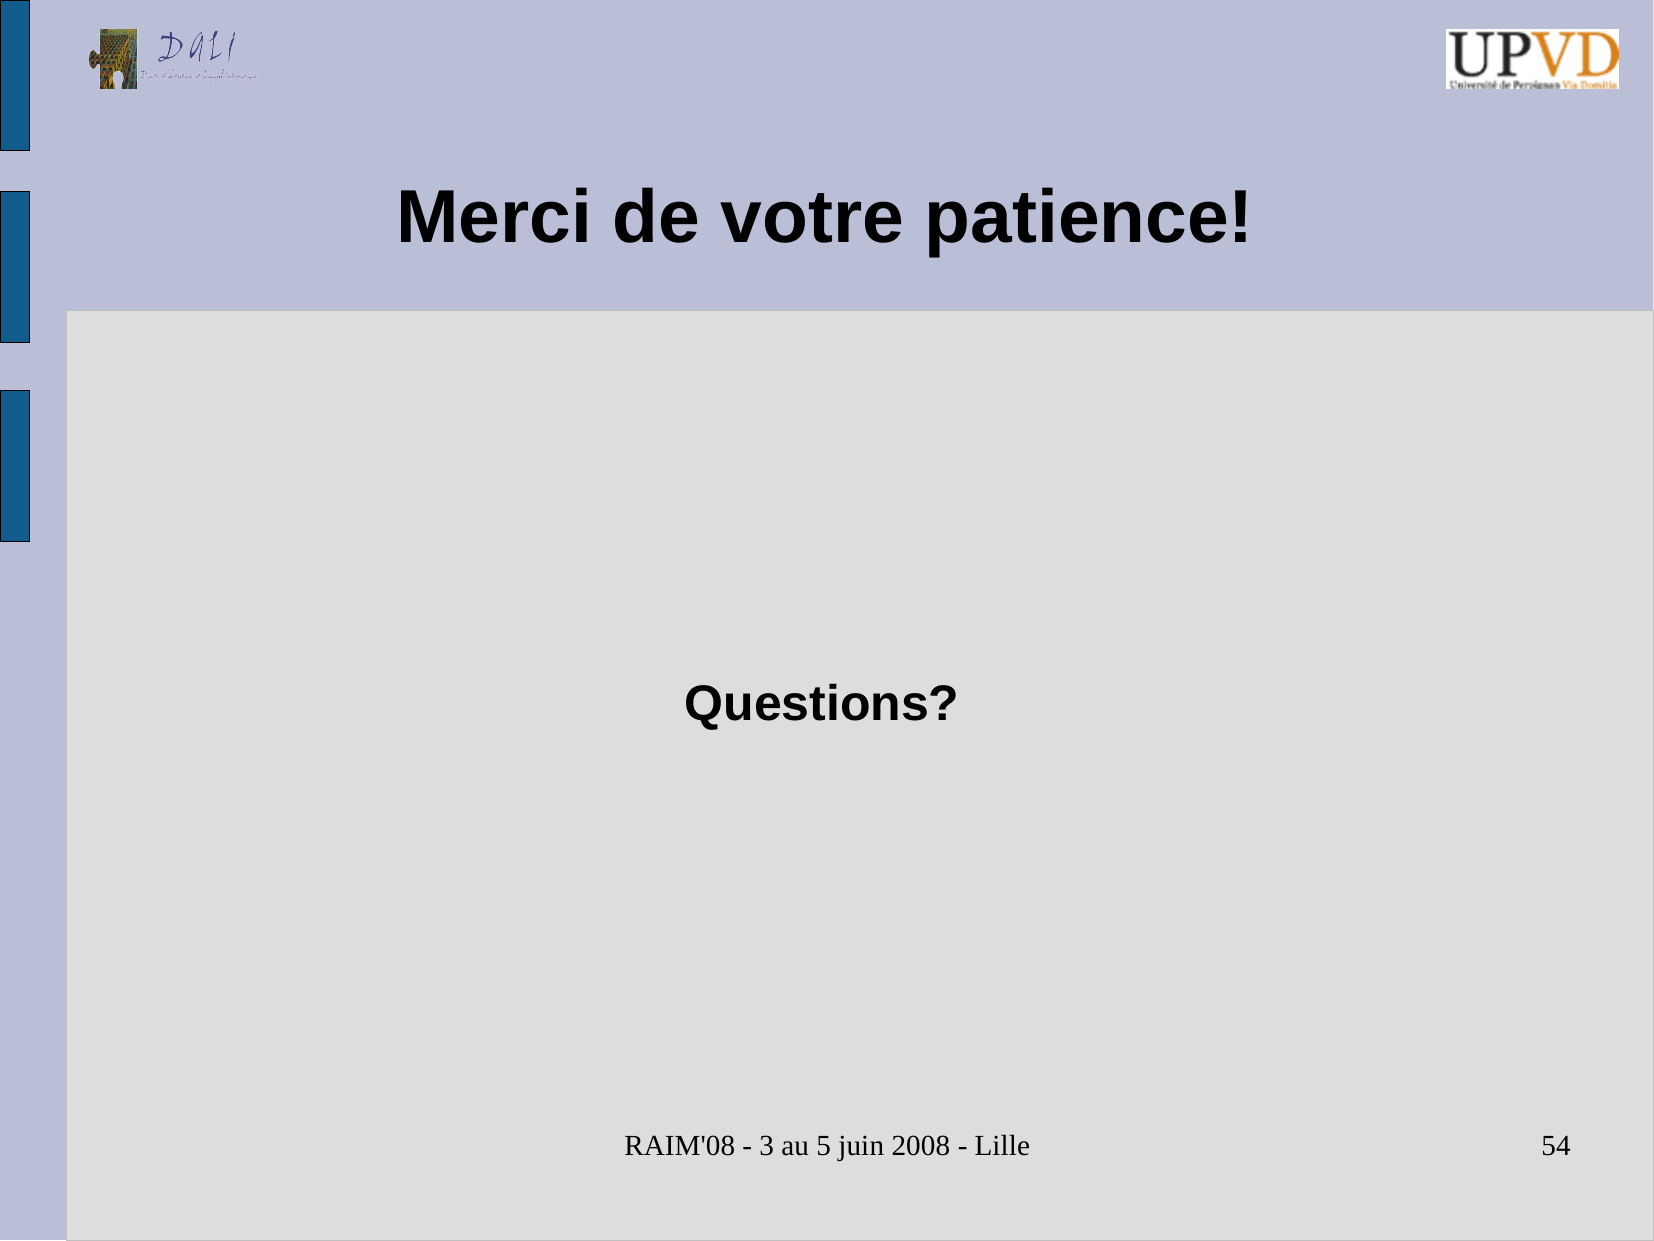

Merci de votre patience!
Questions?
RAIM'08 - 3 au 5 juin 2008 - Lille
54